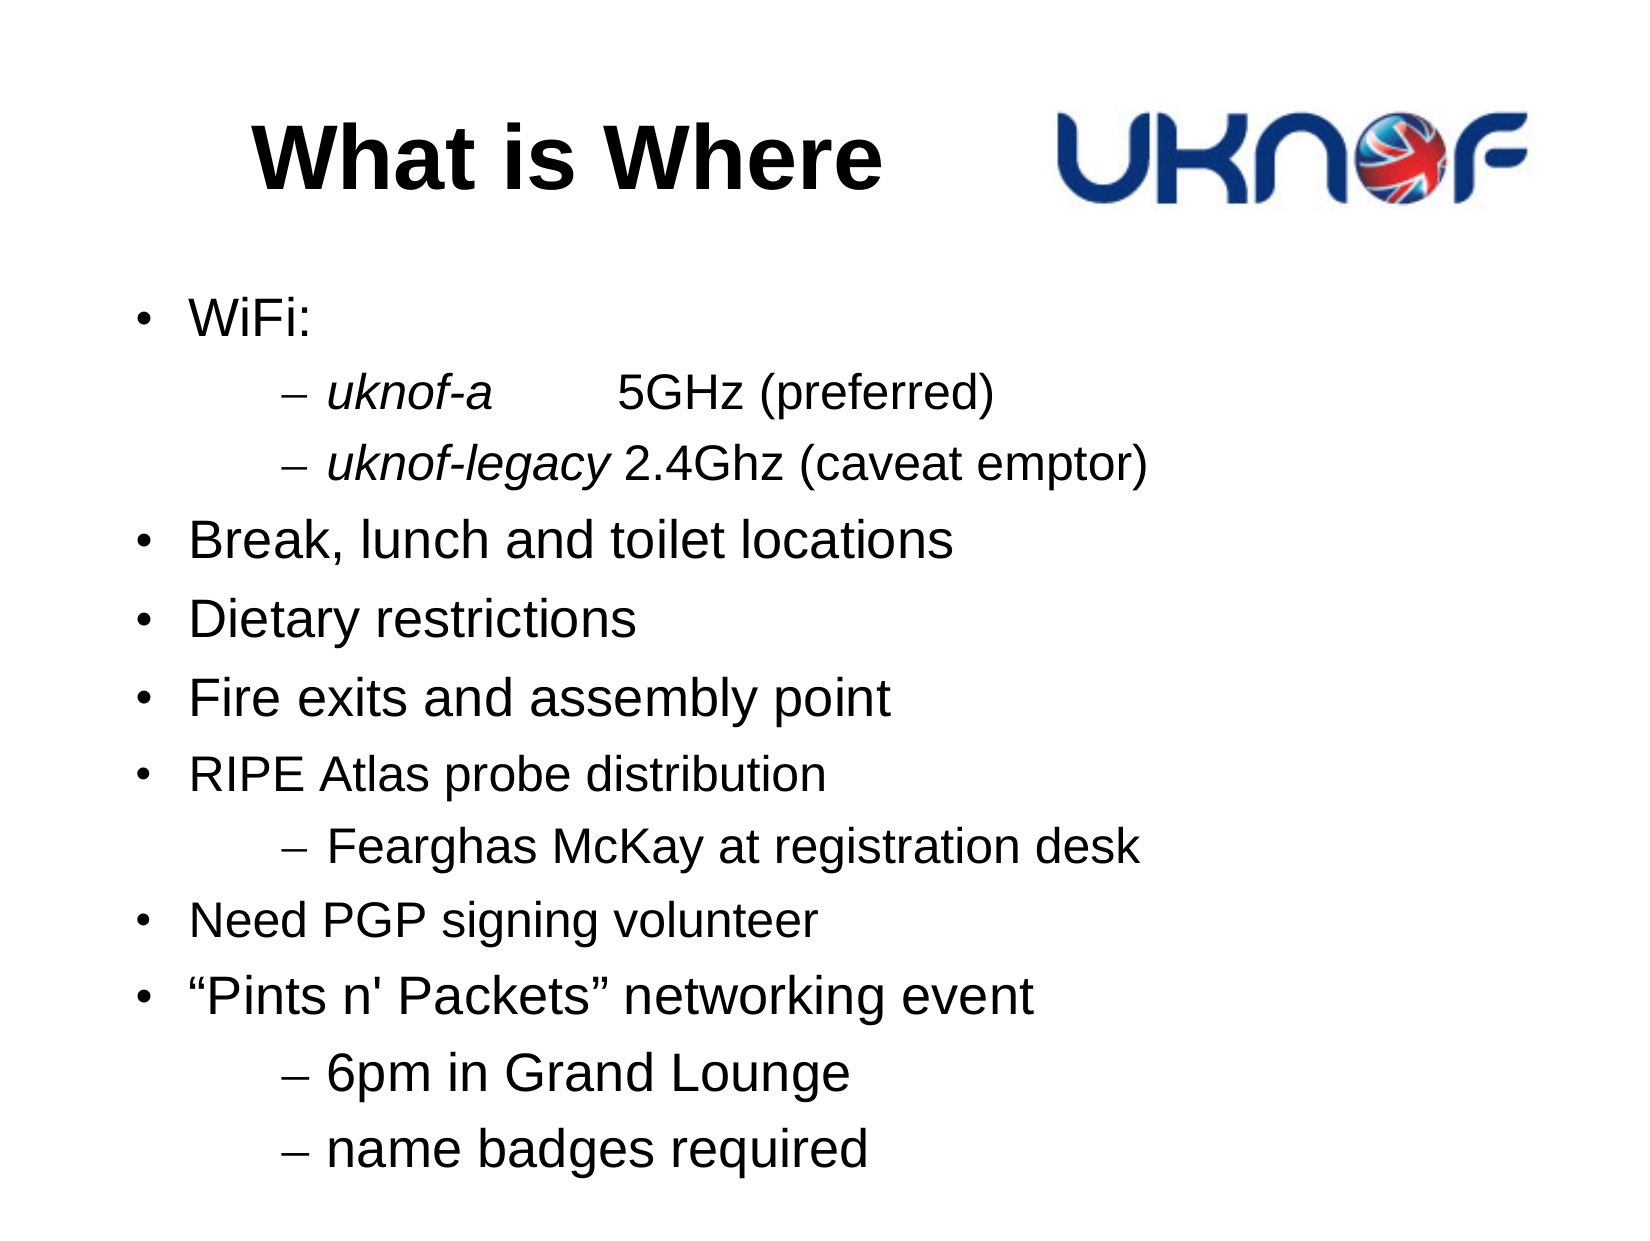

# What is Where
WiFi:
uknof-a		 5GHz (preferred)
uknof-legacy 2.4Ghz (caveat emptor)
Break, lunch and toilet locations
Dietary restrictions
Fire exits and assembly point
RIPE Atlas probe distribution
Fearghas McKay at registration desk
Need PGP signing volunteer
“Pints n' Packets” networking event
6pm in Grand Lounge
name badges required